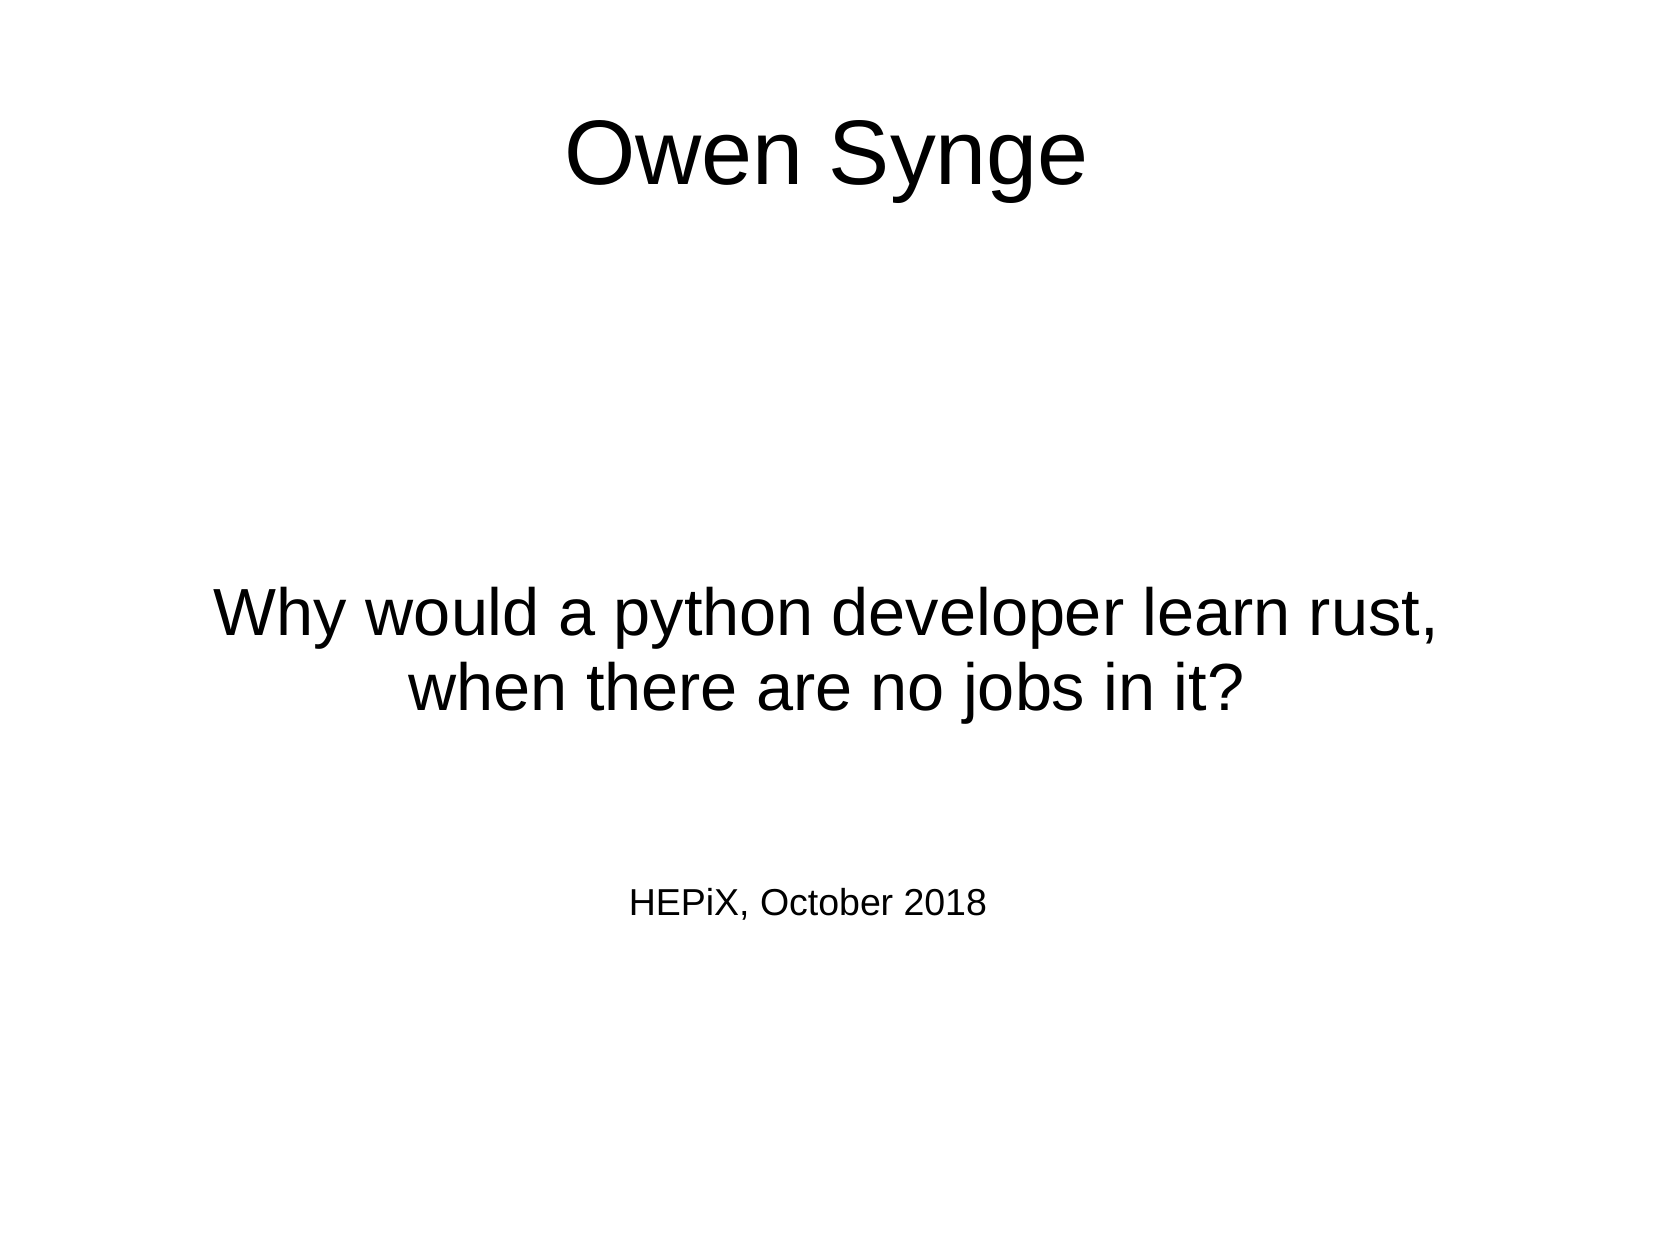

# Owen Synge
Why would a python developer learn rust,
when there are no jobs in it?
HEPiX, October 2018